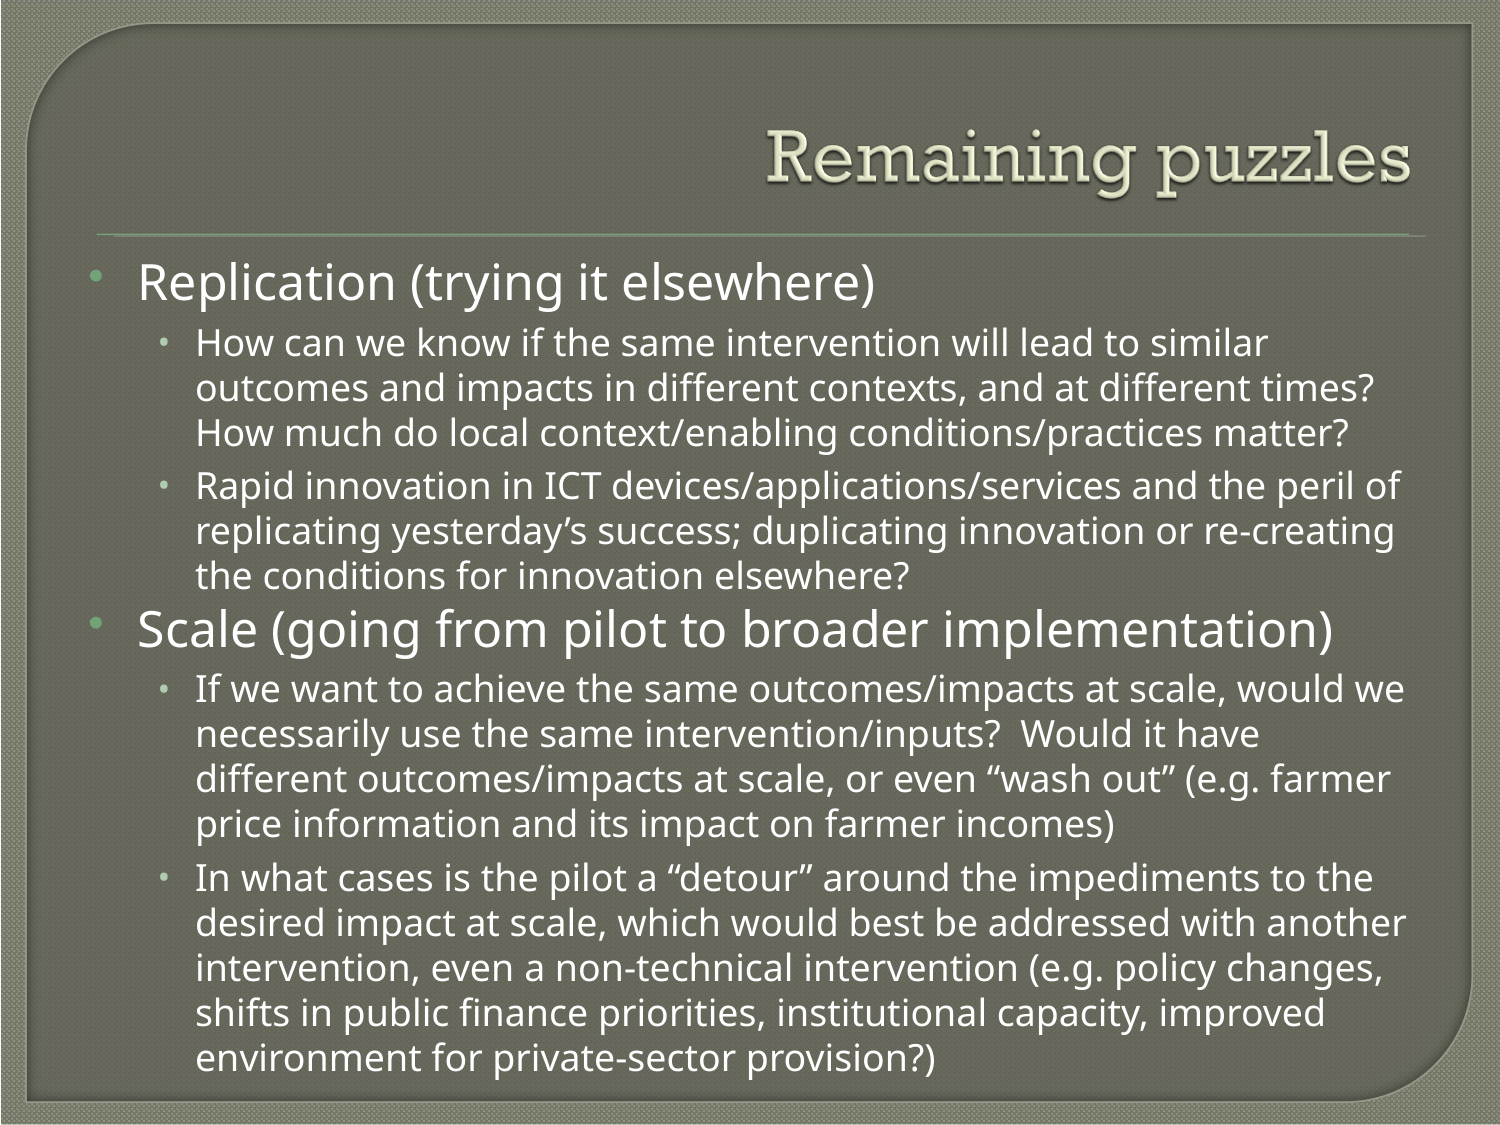

# Replication (trying it elsewhere)
How can we know if the same intervention will lead to similar outcomes and impacts in different contexts, and at different times? How much do local context/enabling conditions/practices matter?
Rapid innovation in ICT devices/applications/services and the peril of replicating yesterday’s success; duplicating innovation or re-creating the conditions for innovation elsewhere?
Scale (going from pilot to broader implementation)
If we want to achieve the same outcomes/impacts at scale, would we necessarily use the same intervention/inputs? Would it have different outcomes/impacts at scale, or even “wash out” (e.g. farmer price information and its impact on farmer incomes)
In what cases is the pilot a “detour” around the impediments to the desired impact at scale, which would best be addressed with another intervention, even a non-technical intervention (e.g. policy changes, shifts in public finance priorities, institutional capacity, improved environment for private-sector provision?)